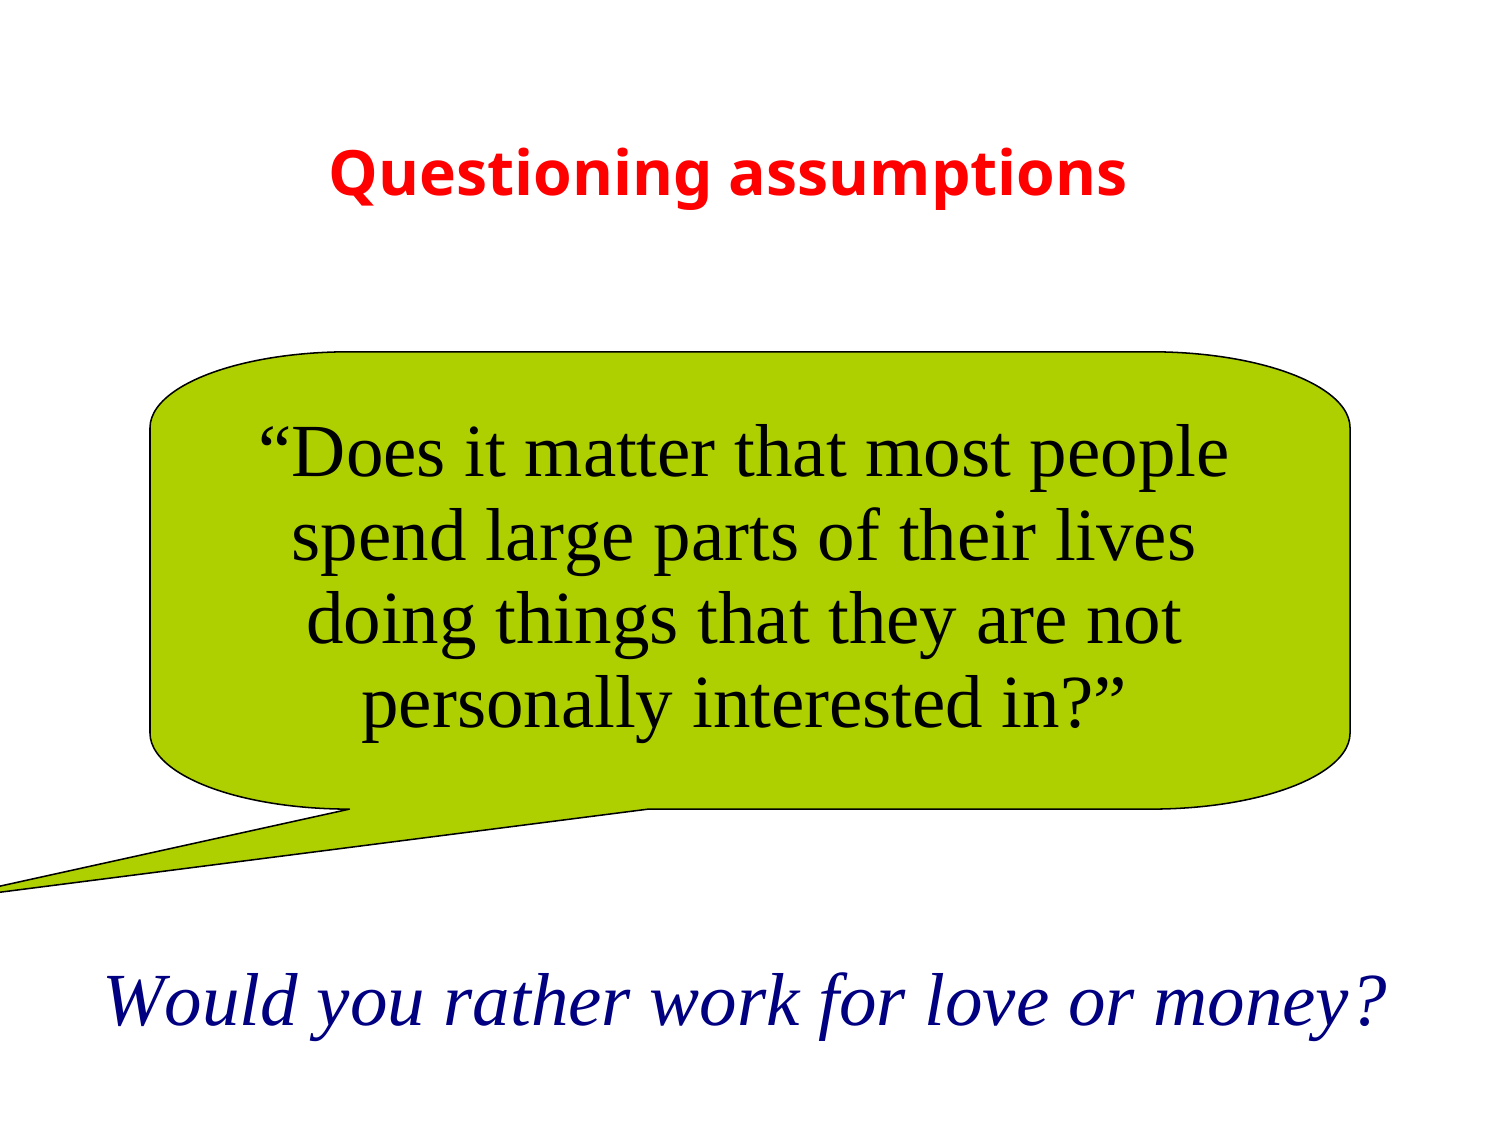

Questioning assumptions
“What am I good at that is useful for other people, especially those in my immediate vicinty?”
“Does it matter that most people spend large parts of their lives doing things that they are not personally interested in?”
Would you rather work for love or money?